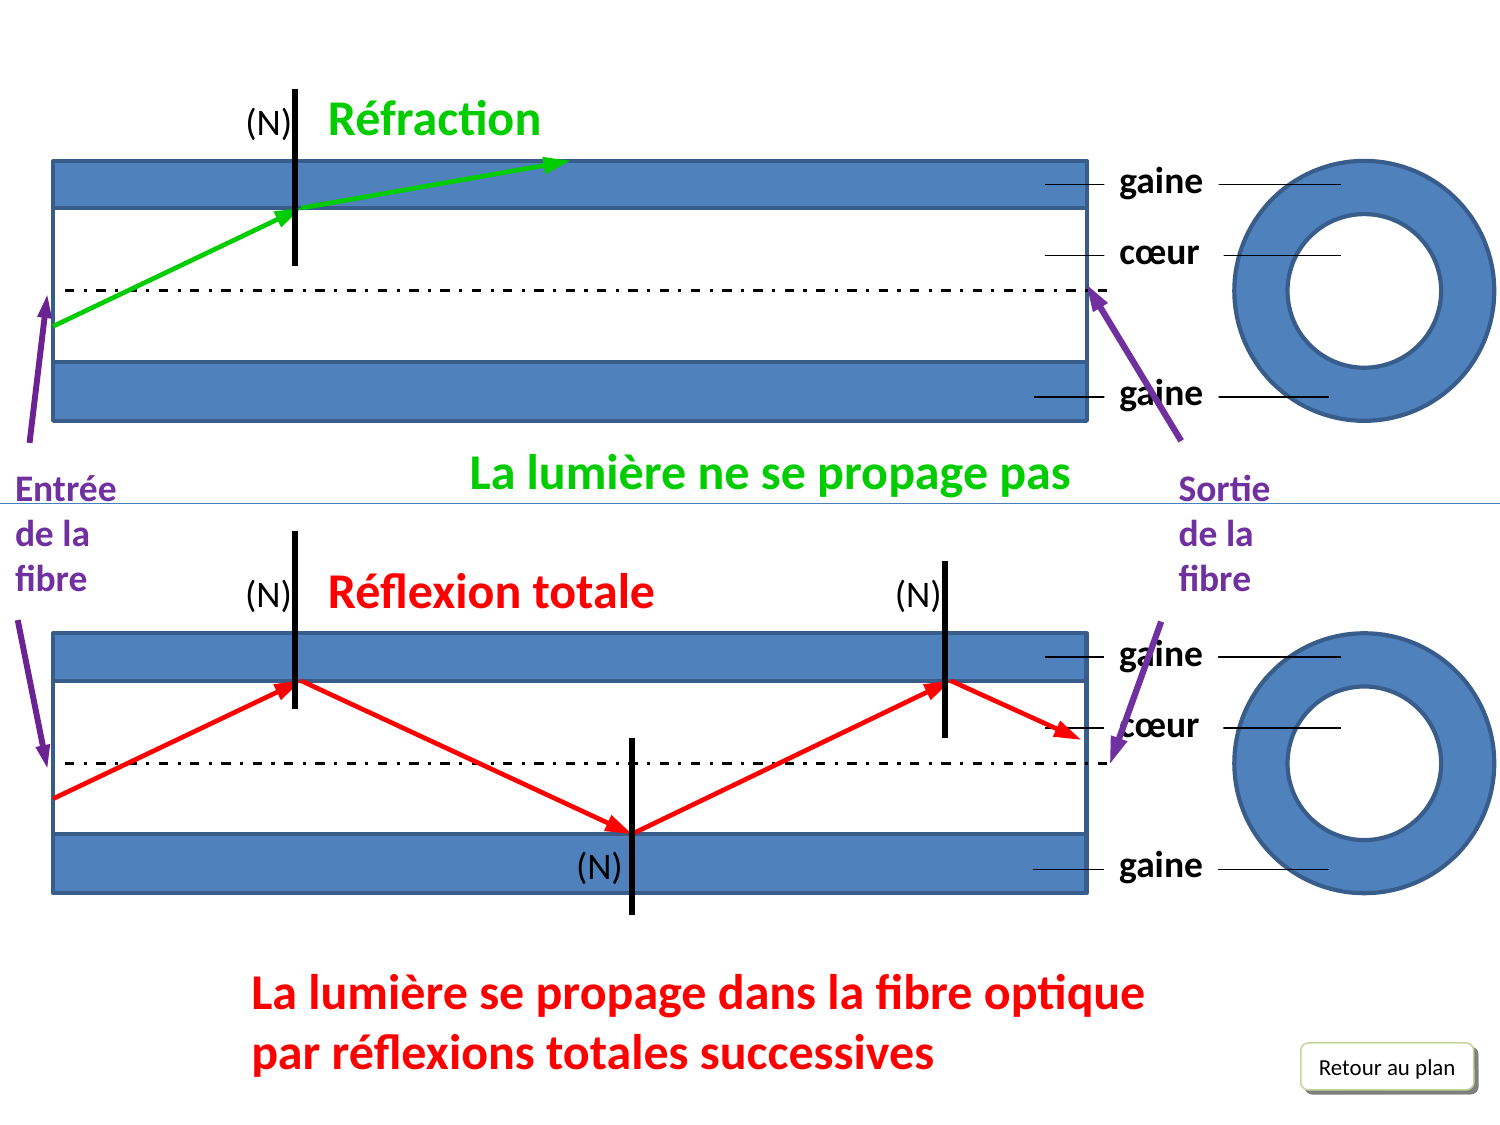

Réfraction
(N)
gaine
cœur
gaine
La lumière ne se propage pas
Entrée de la fibre
Sortie de la fibre
Réflexion totale
(N)
(N)
gaine
cœur
gaine
(N)
La lumière se propage dans la fibre optique par réflexions totales successives
Retour au plan